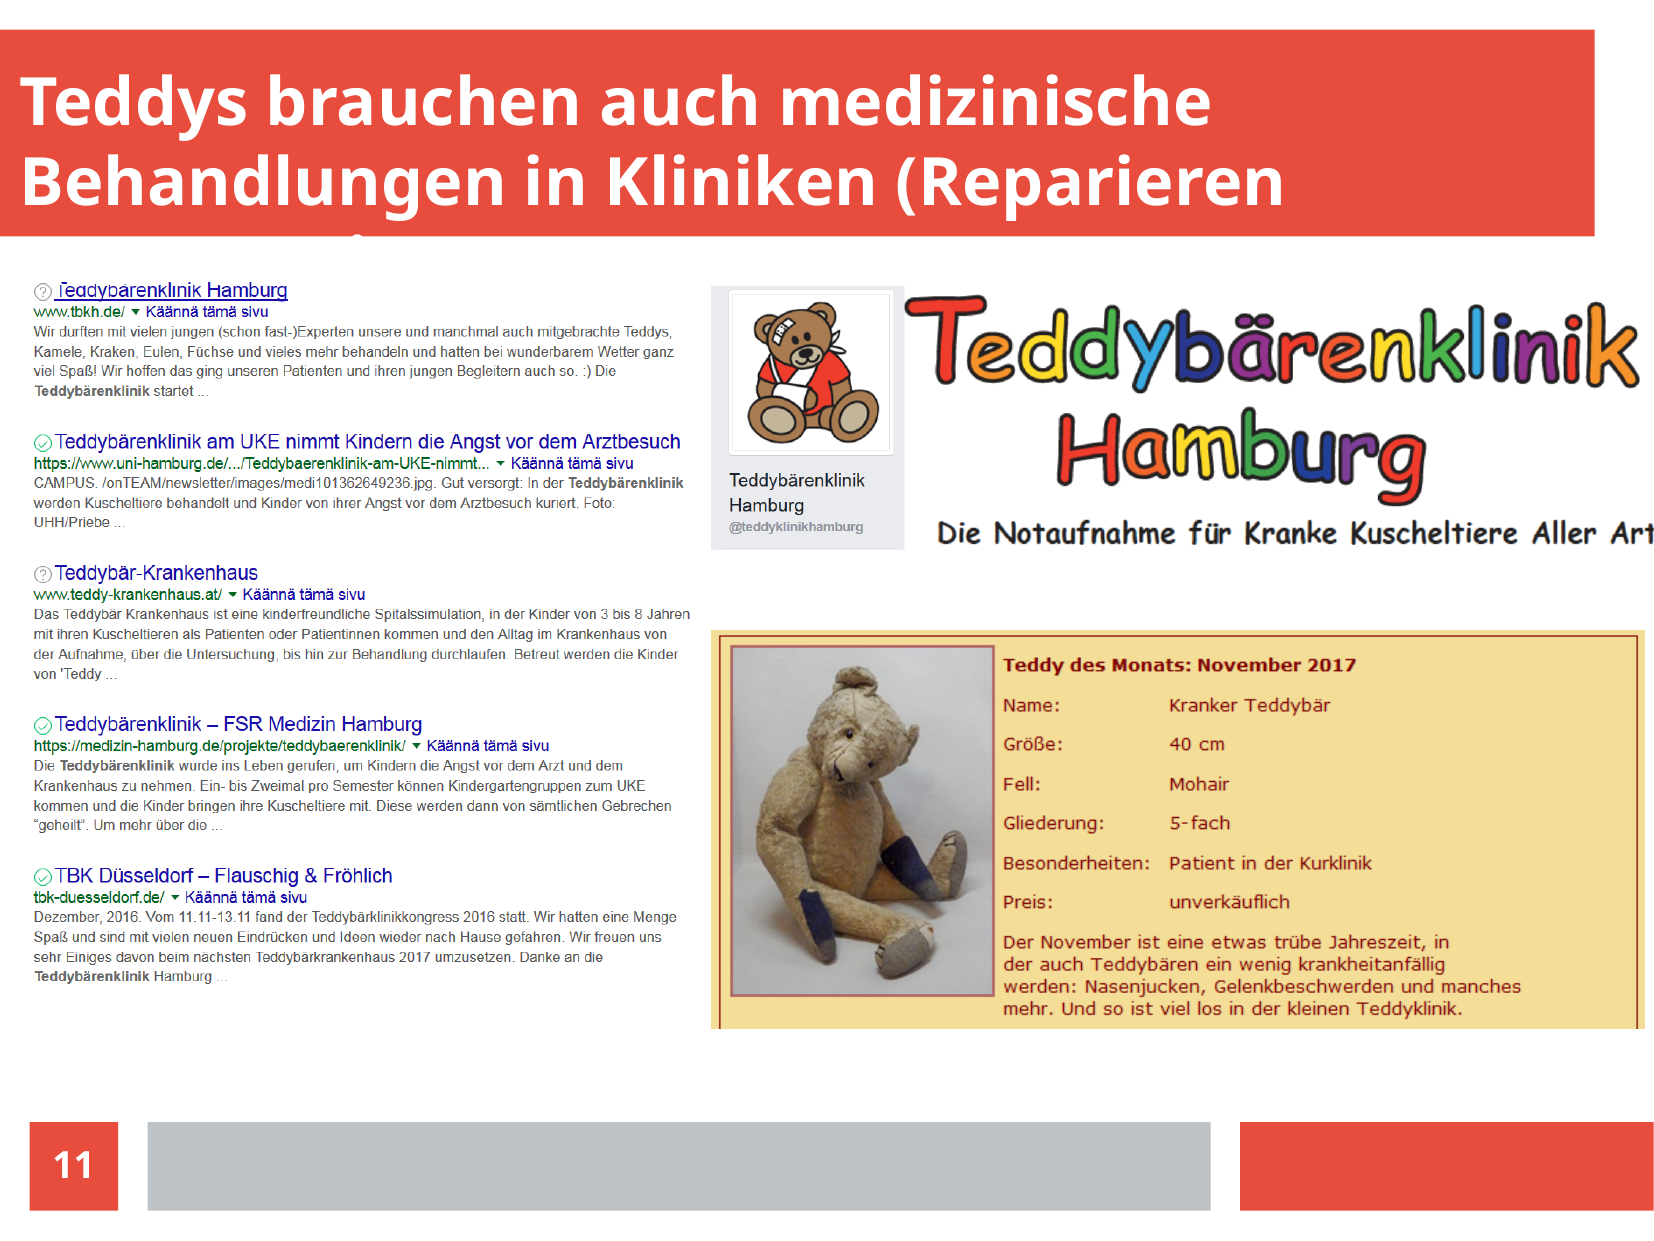

# Teddys brauchen auch medizinische Behandlungen in Kliniken (Reparieren Restauration)